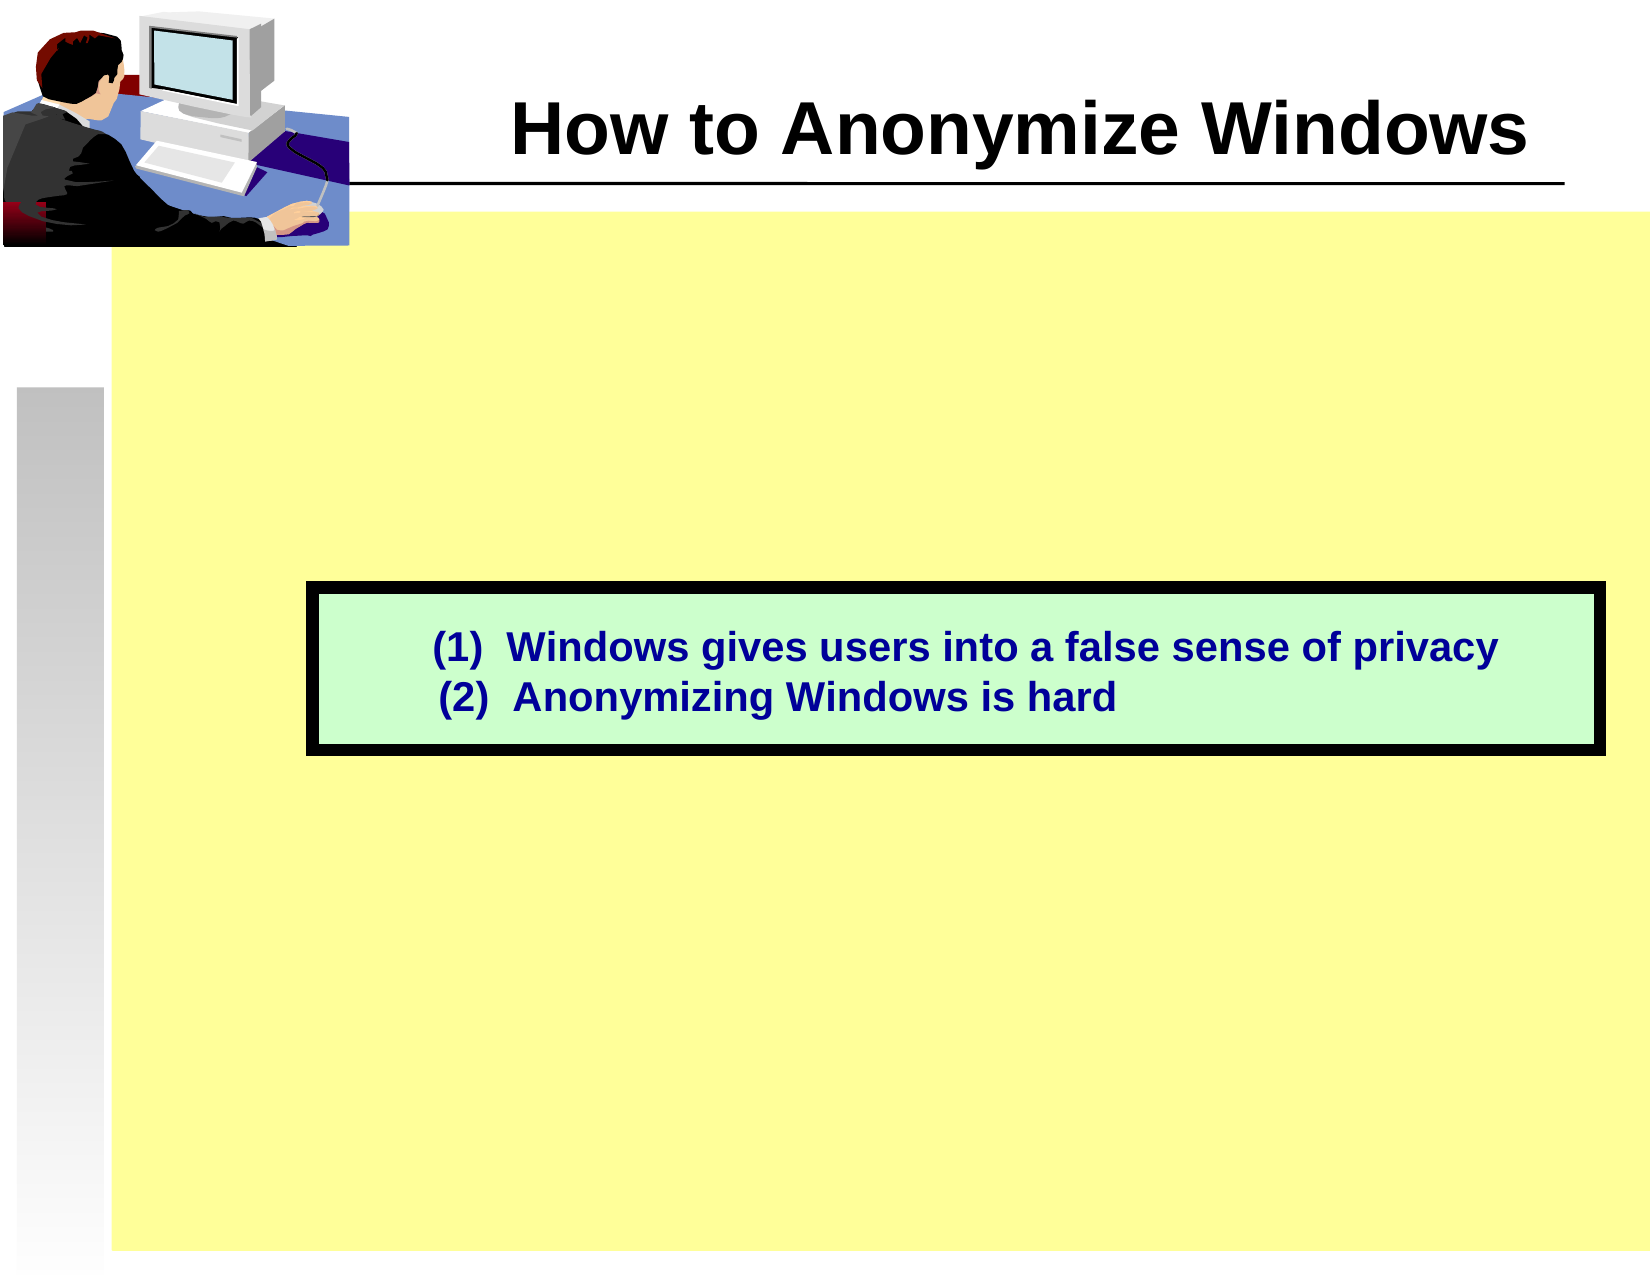

How to Anonymize Windows
 (1) Windows gives users into a false sense of privacy
	 (2) Anonymizing Windows is hard